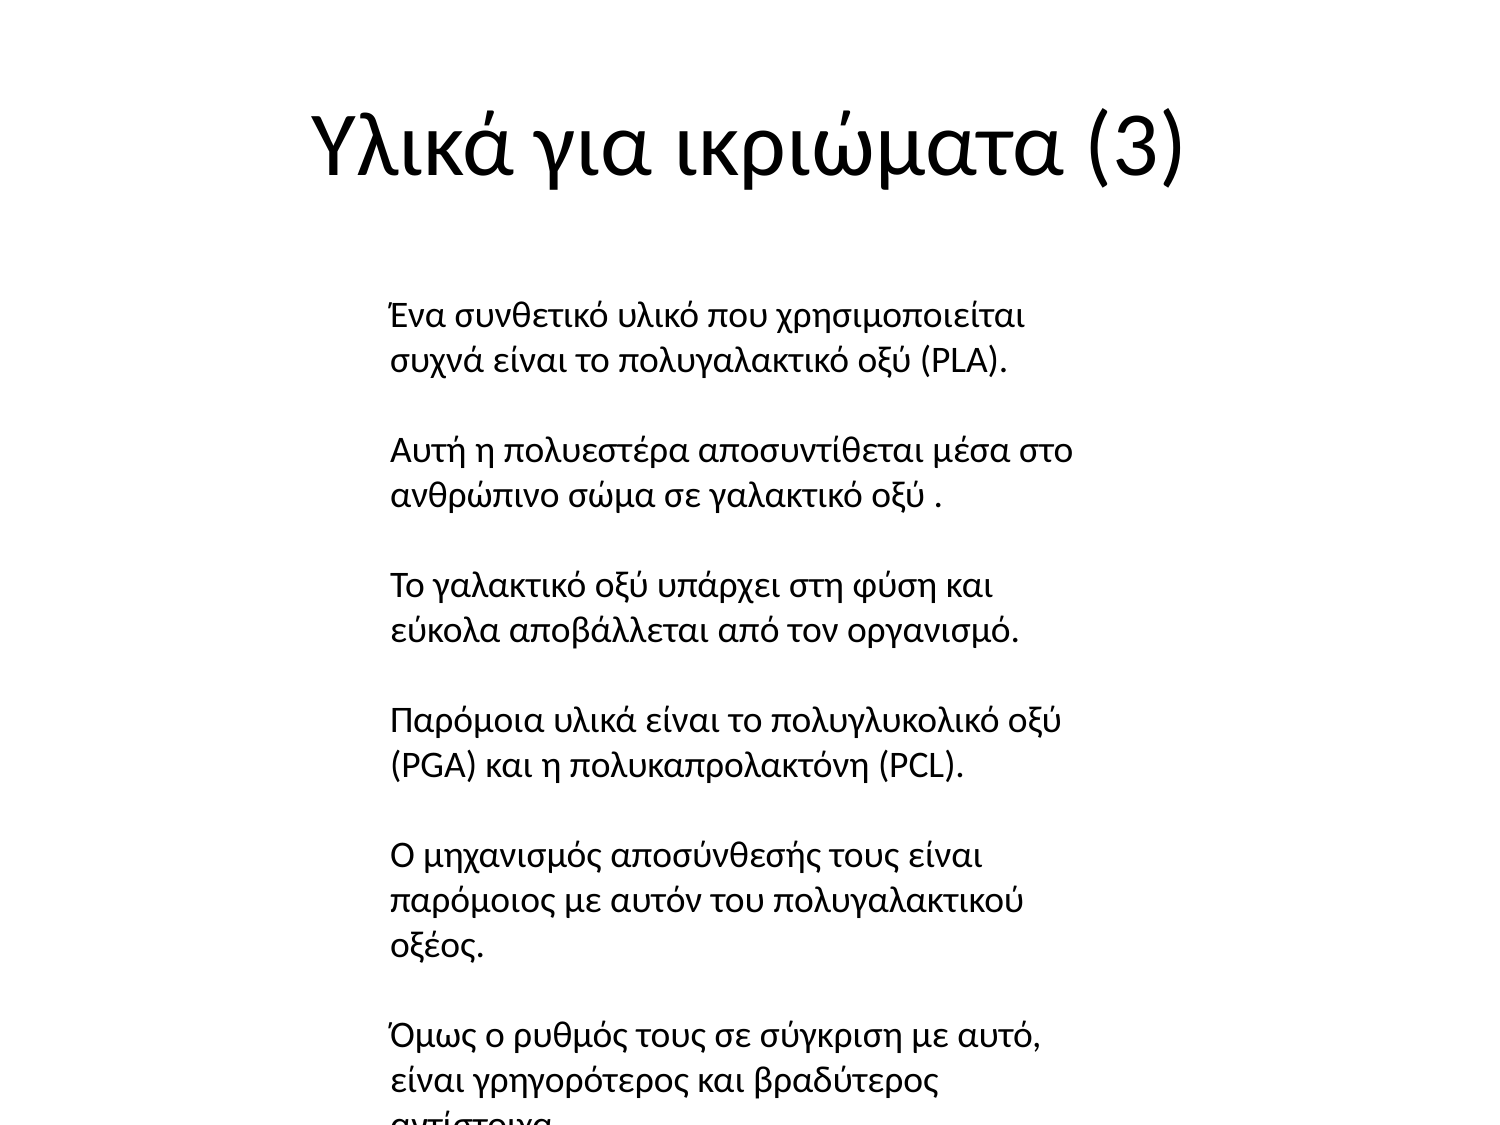

# Υλικά για ικριώματα (3)
Ένα συνθετικό υλικό που χρησιμοποιείται συχνά είναι το πολυγαλακτικό οξύ (PLA).
Αυτή η πολυεστέρα αποσυντίθεται μέσα στο ανθρώπινο σώμα σε γαλακτικό οξύ .
Το γαλακτικό οξύ υπάρχει στη φύση και εύκολα αποβάλλεται από τον οργανισμό.
Παρόμοια υλικά είναι το πολυγλυκολικό οξύ (PGA) και η πολυκαπρολακτόνη (PCL).
Ο μηχανισμός αποσύνθεσής τους είναι παρόμοιος με αυτόν του πολυγαλακτικού οξέος.
Όμως ο ρυθμός τους σε σύγκριση με αυτό, είναι γρηγορότερος και βραδύτερος αντίστοιχα.